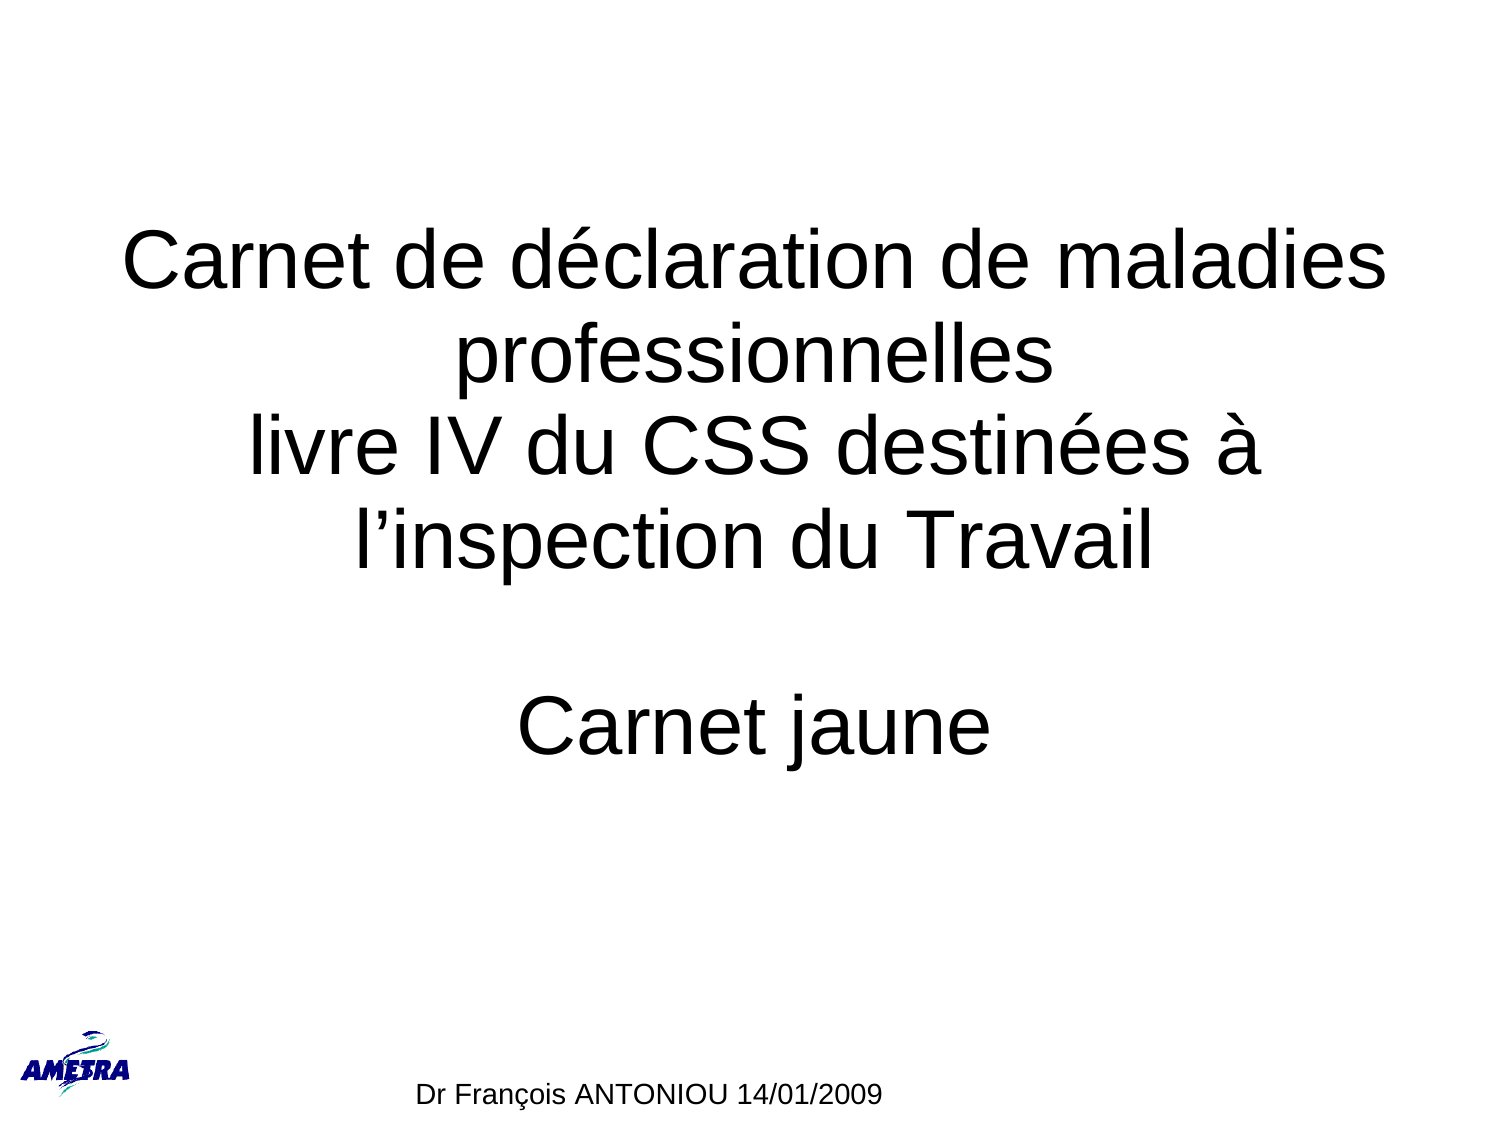

# Carnet de déclaration de maladies professionnelles livre IV du CSS destinées à l’inspection du Travail Carnet jaune
Dr François ANTONIOU 14/01/2009